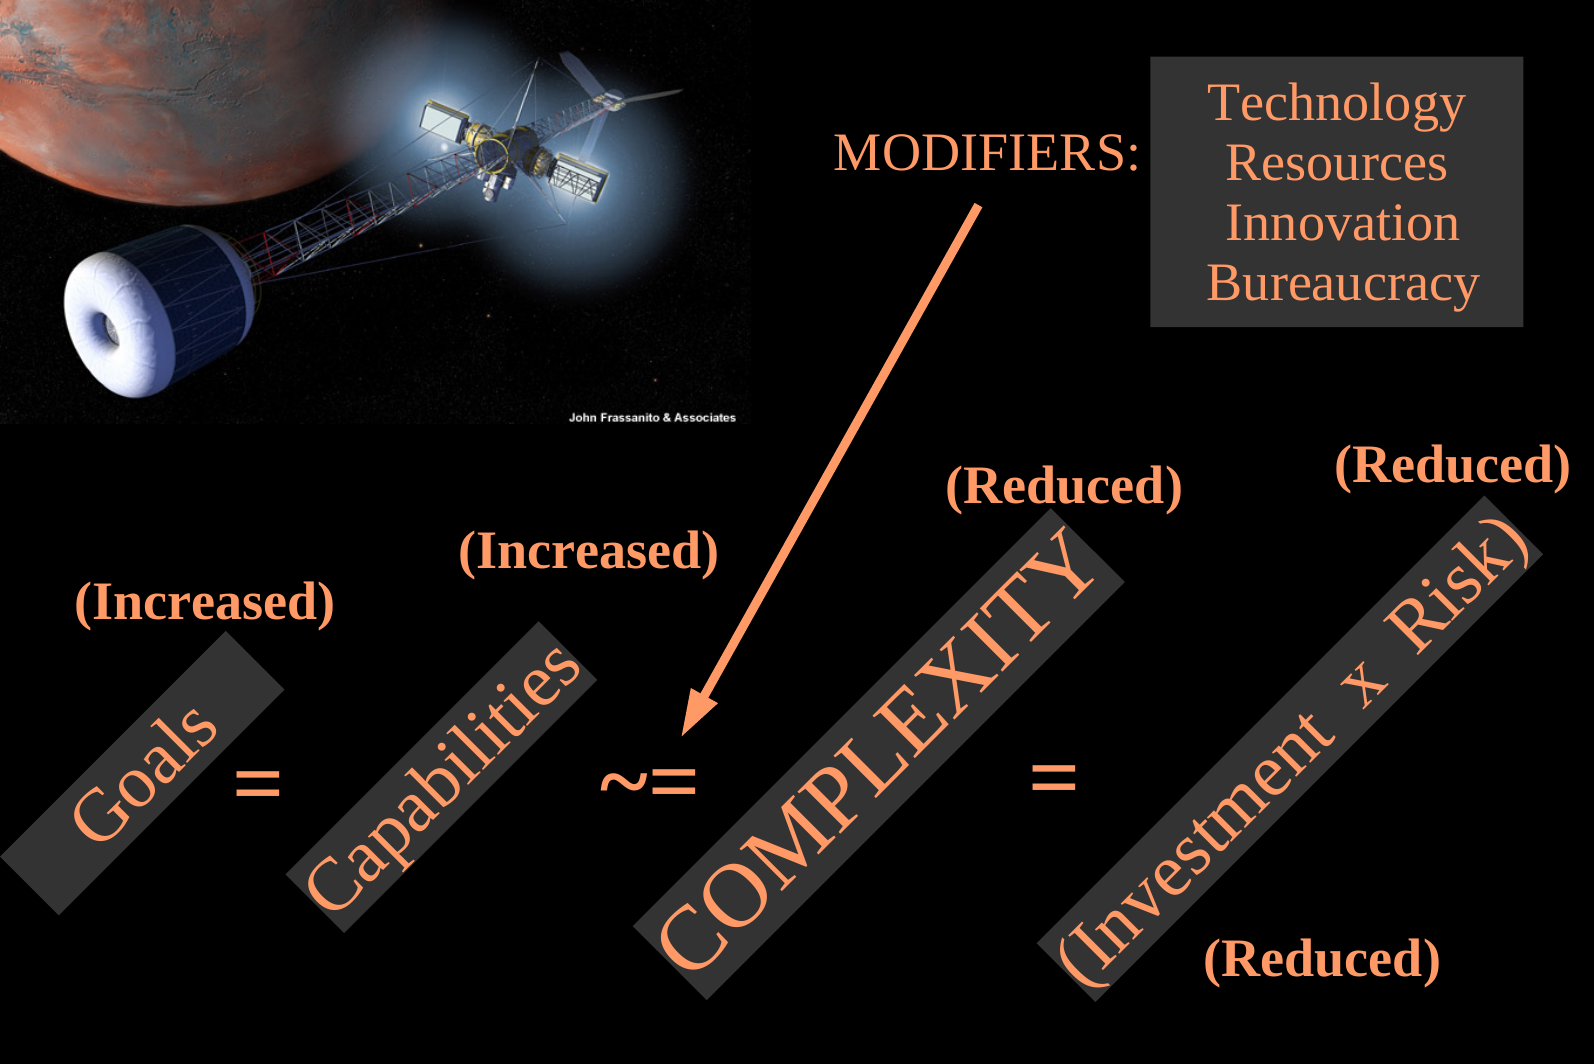

Technology Resources
 Innovation
 Bureaucracy
MODIFIERS:
(Reduced)
(Reduced)
(Increased)
(Increased)
COMPLEXITY
(Investment x Risk)
=
~=
Goals
=
Capabilities
(Reduced)